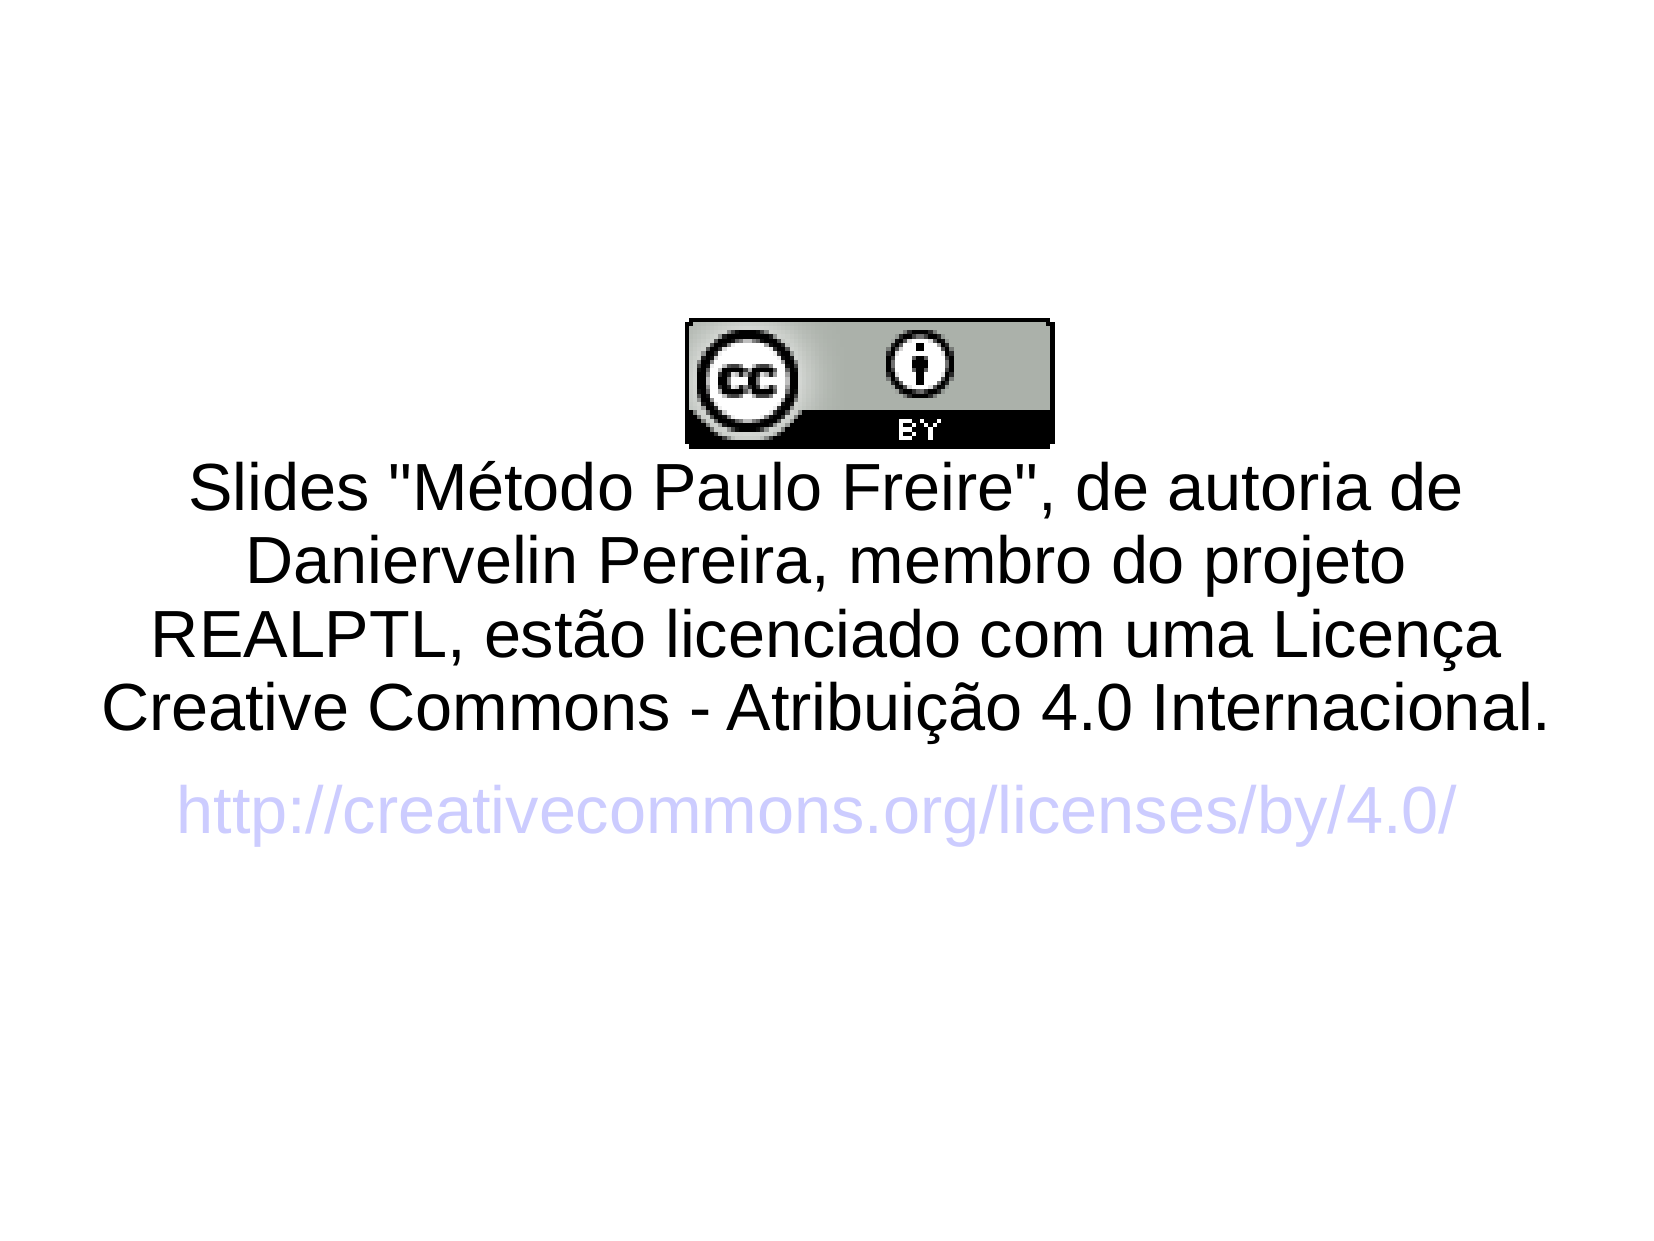

#
Slides "Método Paulo Freire", de autoria de Daniervelin Pereira, membro do projeto REALPTL, estão licenciado com uma Licença Creative Commons - Atribuição 4.0 Internacional.
http://creativecommons.org/licenses/by/4.0/